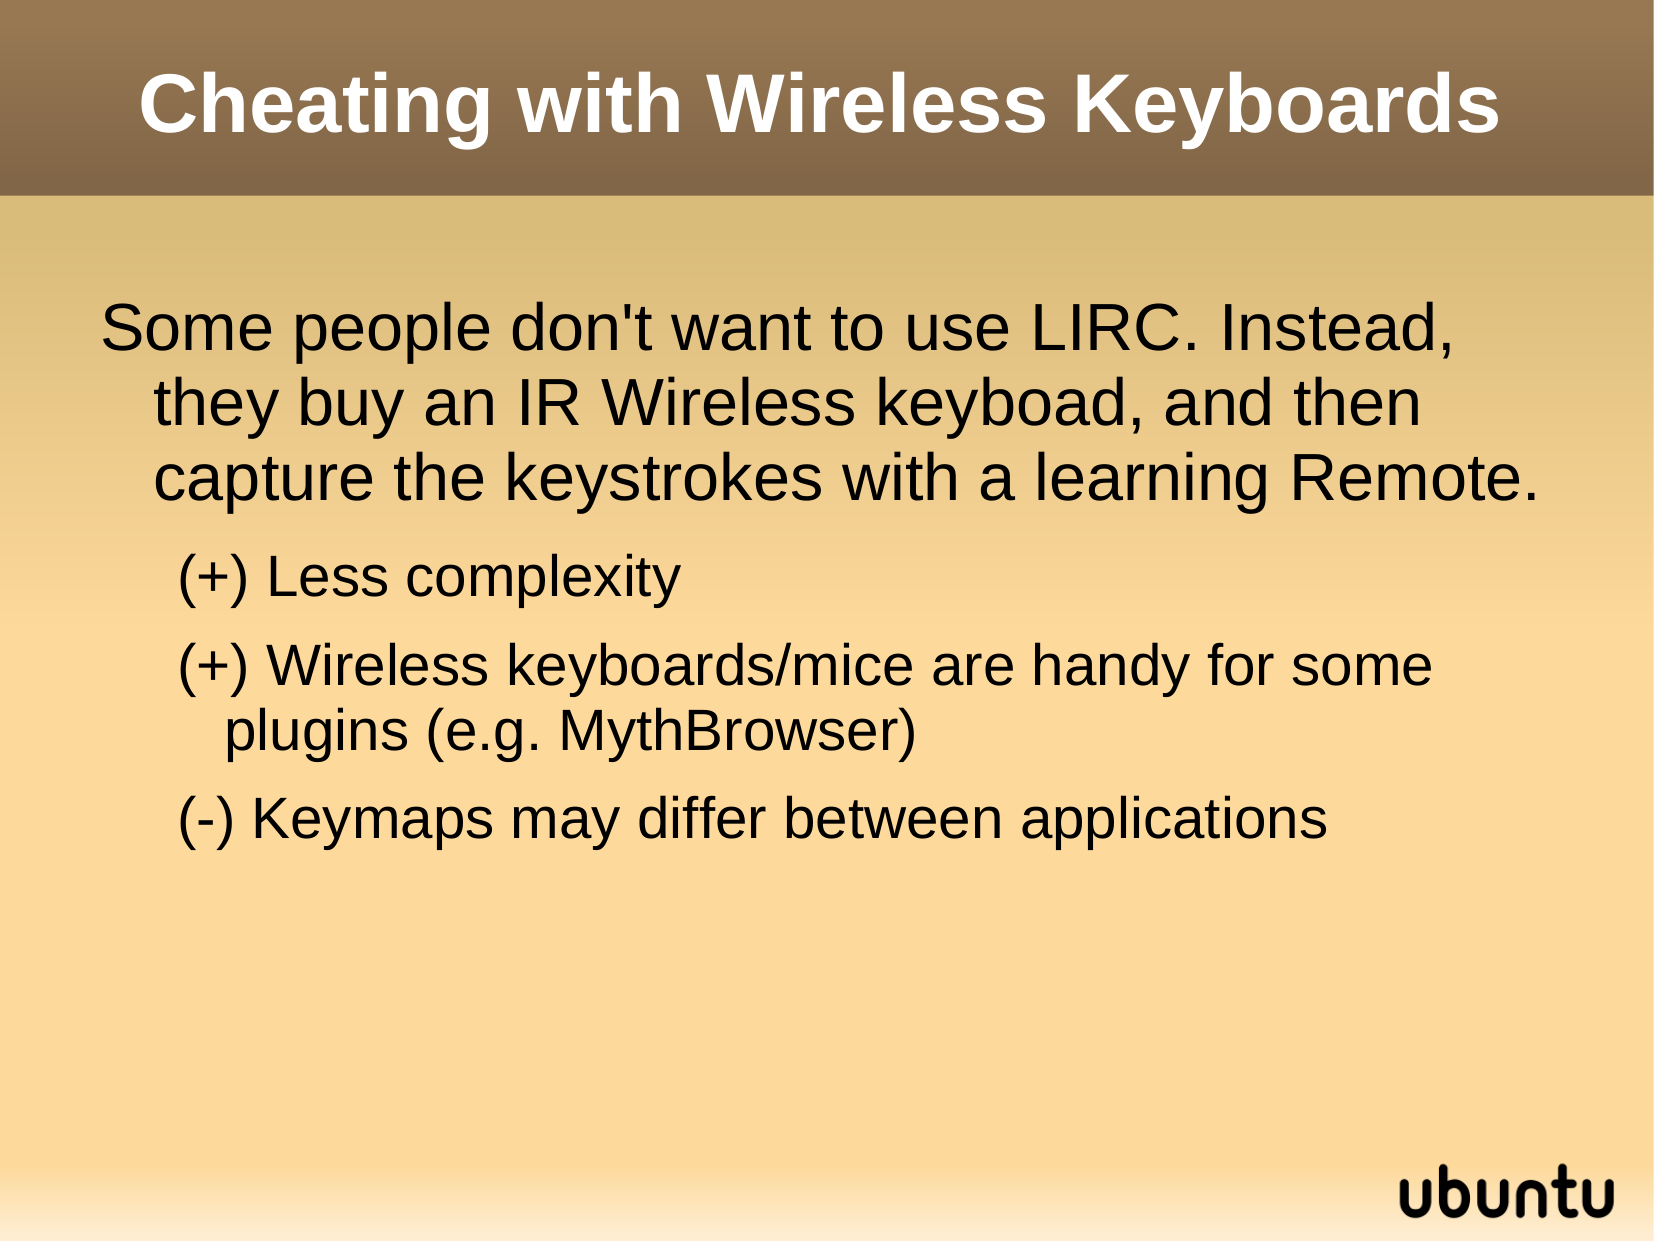

# Cheating with Wireless Keyboards
Some people don't want to use LIRC. Instead, they buy an IR Wireless keyboad, and then capture the keystrokes with a learning Remote.
(+) Less complexity
(+) Wireless keyboards/mice are handy for some plugins (e.g. MythBrowser)
(-) Keymaps may differ between applications